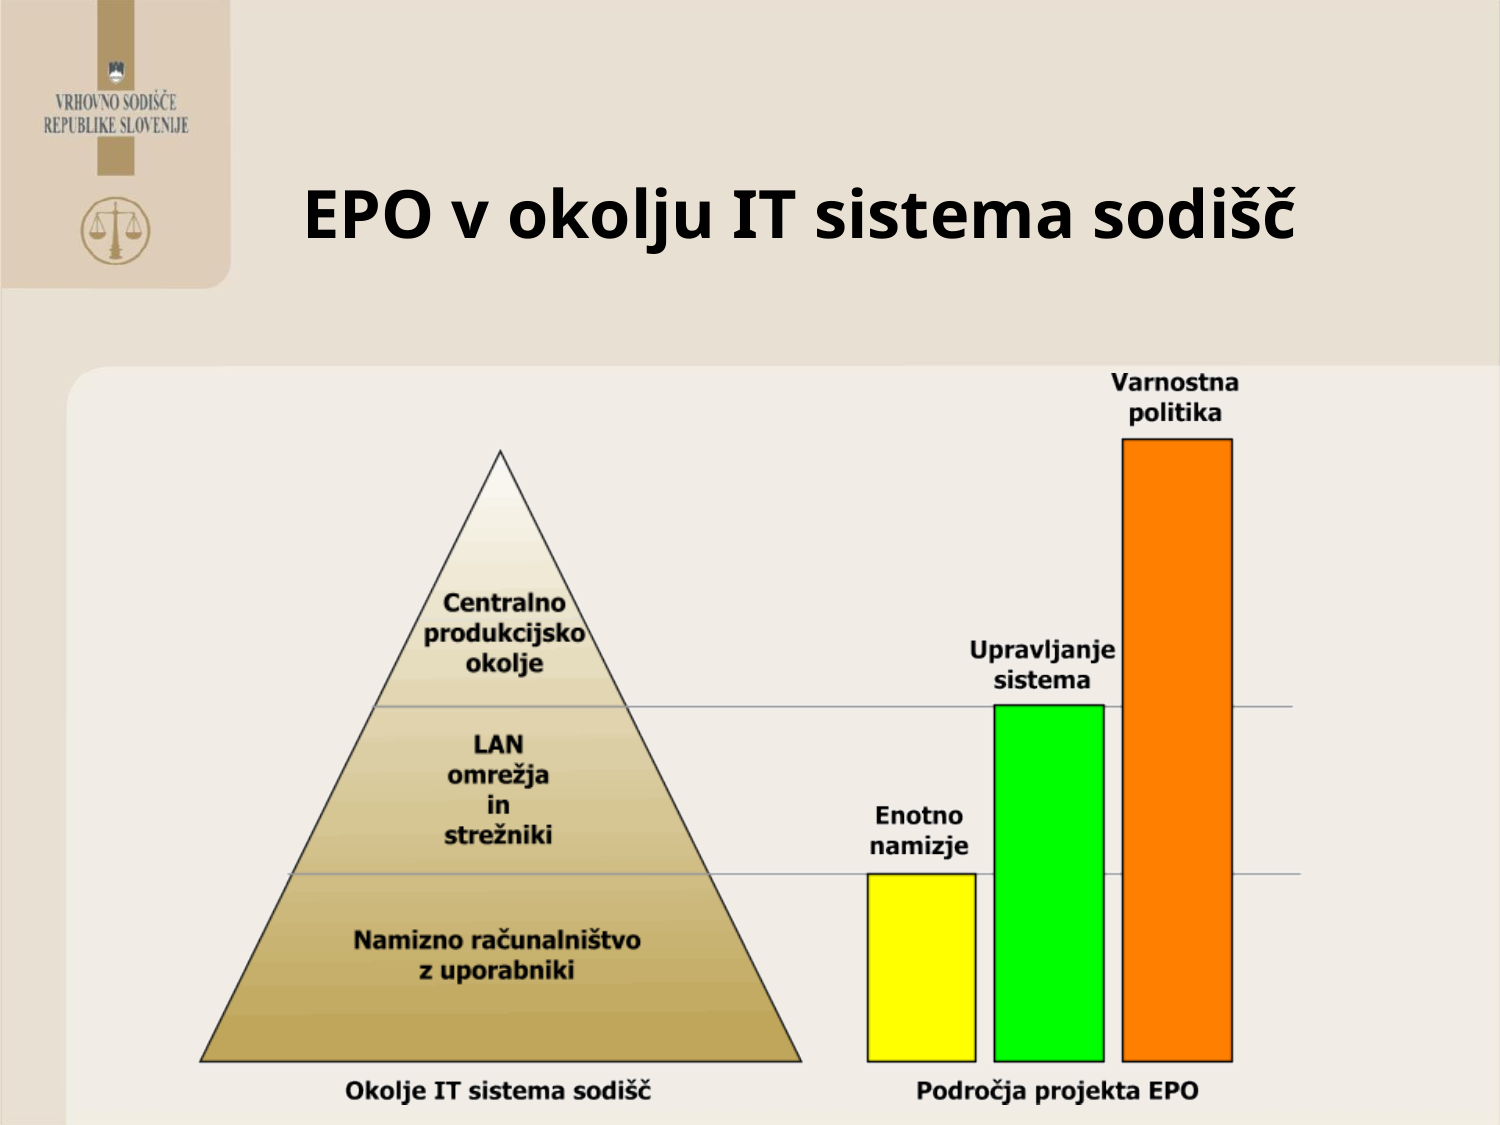

# EPO v okolju IT sistema sodišč